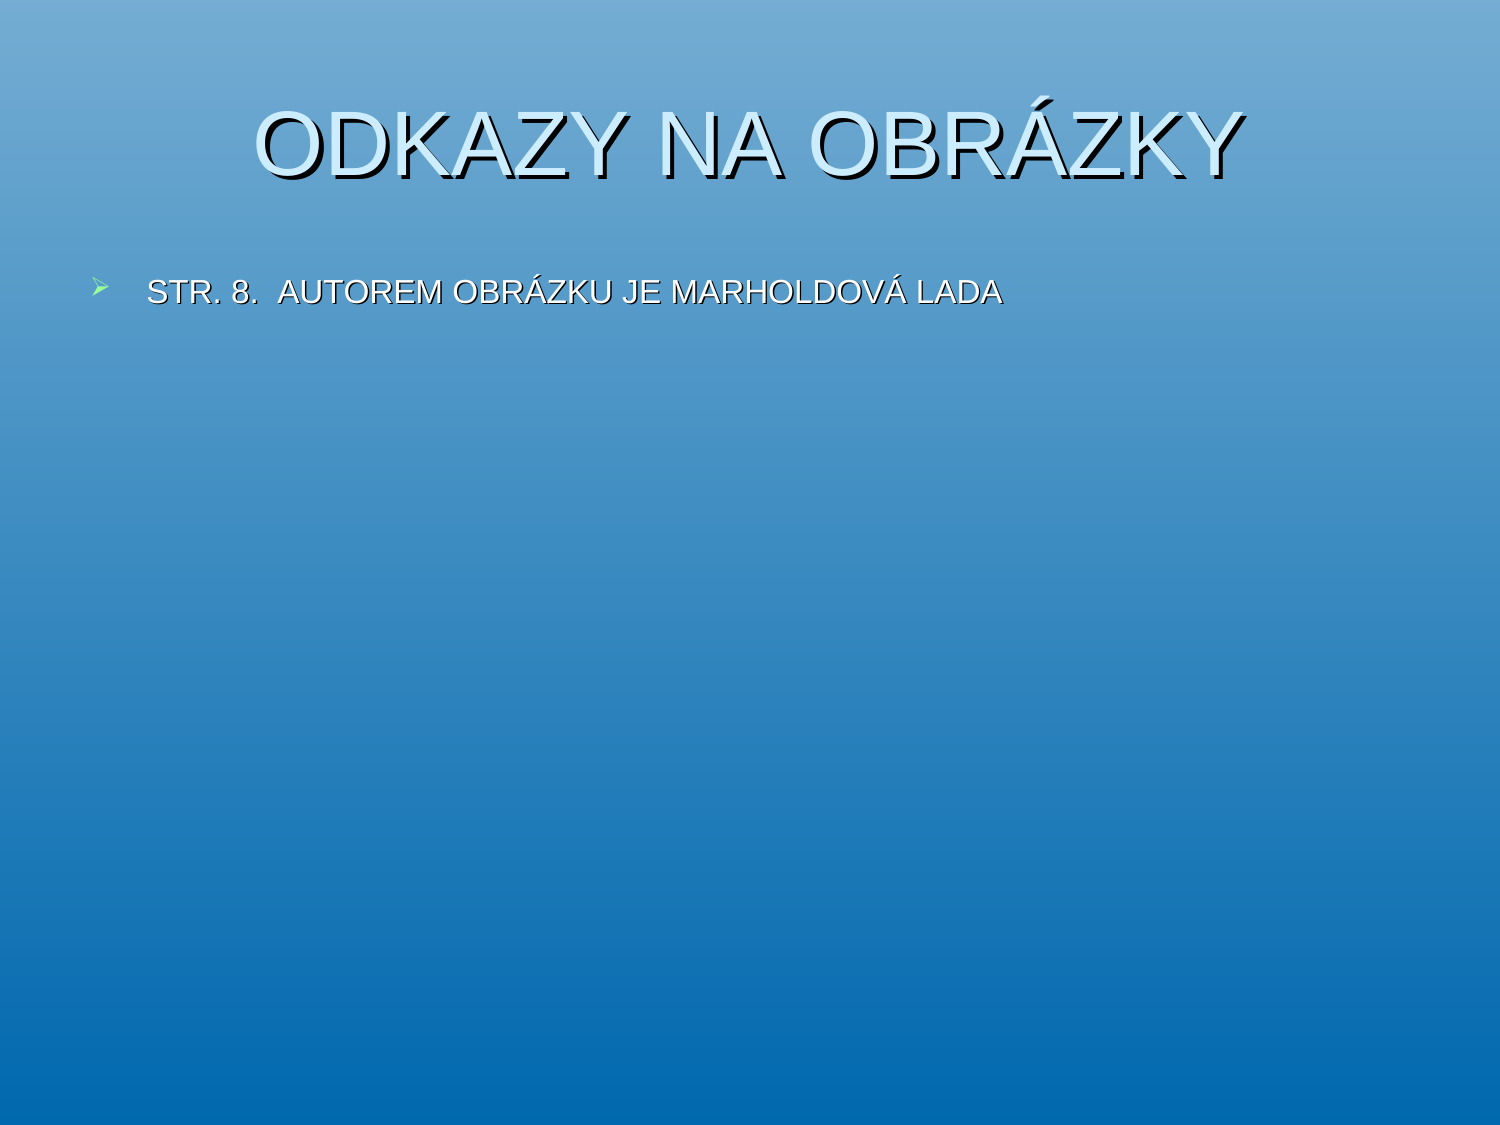

# ODKAZY NA OBRÁZKY
STR. 8. AUTOREM OBRÁZKU JE MARHOLDOVÁ LADA